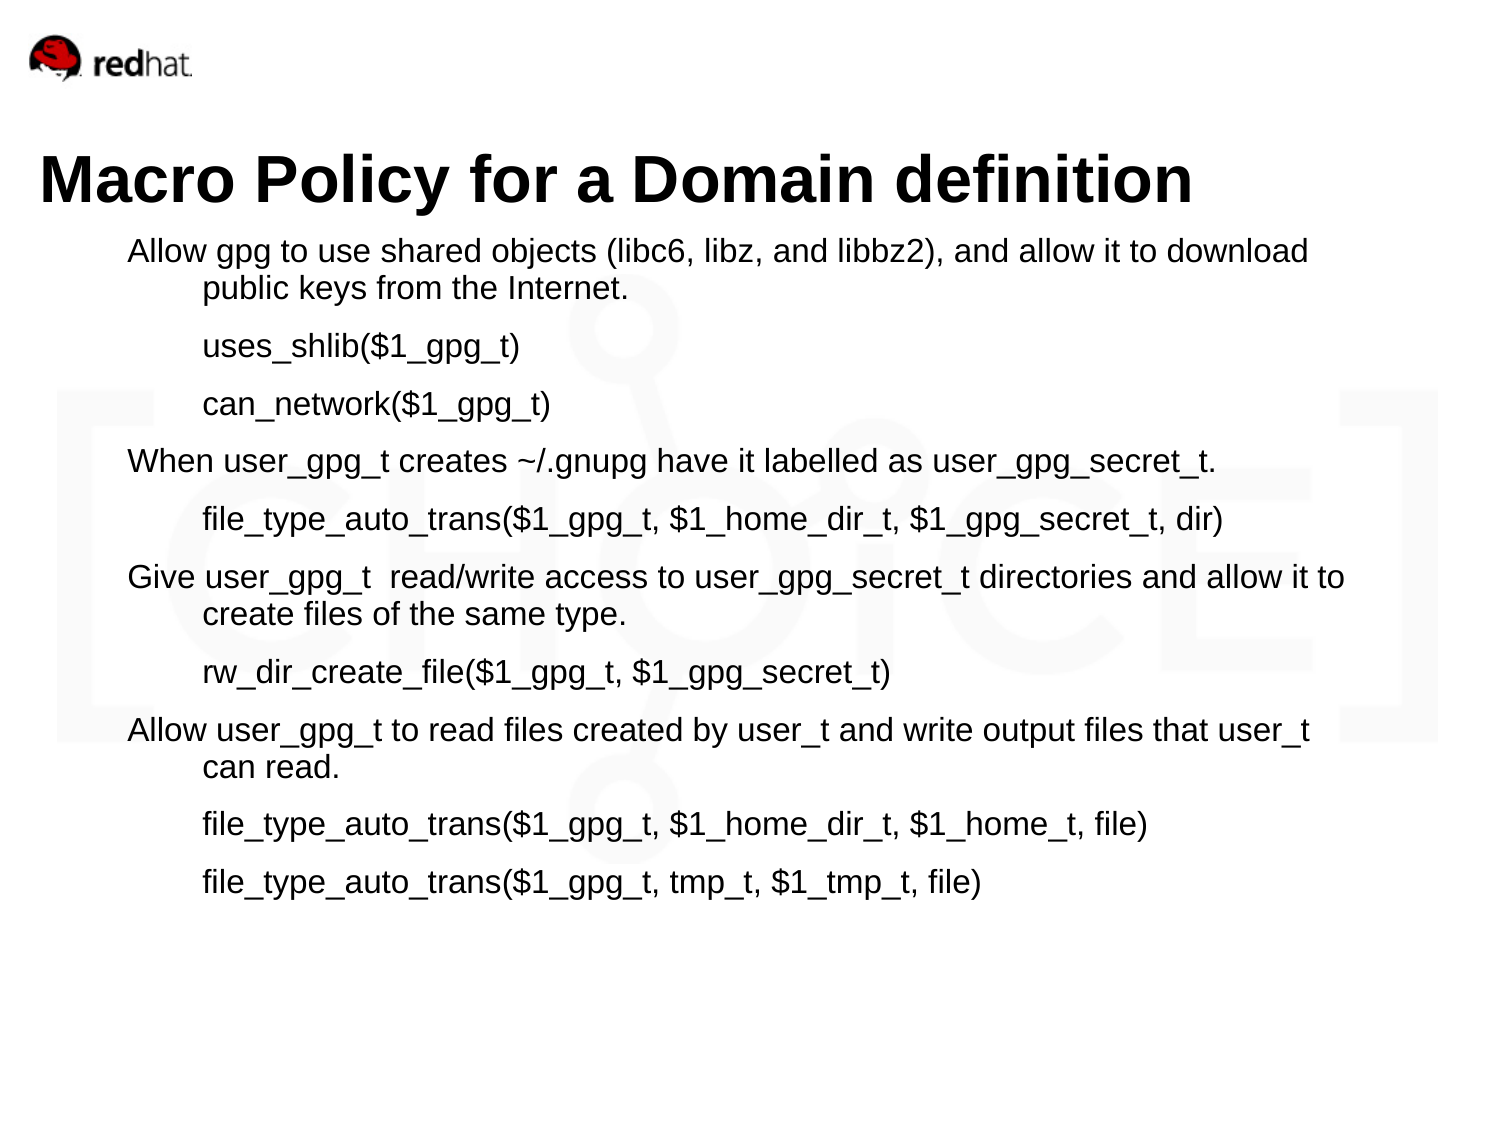

# Macro Policy for a Domain definition
Allow gpg to use shared objects (libc6, libz, and libbz2), and allow it to download public keys from the Internet.
	uses_shlib($1_gpg_t)
 	can_network($1_gpg_t)
When user_gpg_t creates ~/.gnupg have it labelled as user_gpg_secret_t.
	file_type_auto_trans($1_gpg_t, $1_home_dir_t, $1_gpg_secret_t, dir)
Give user_gpg_t read/write access to user_gpg_secret_t directories and allow it to create files of the same type.
	rw_dir_create_file($1_gpg_t, $1_gpg_secret_t)
Allow user_gpg_t to read files created by user_t and write output files that user_t can read.
	file_type_auto_trans($1_gpg_t, $1_home_dir_t, $1_home_t, file)
	file_type_auto_trans($1_gpg_t, tmp_t, $1_tmp_t, file)